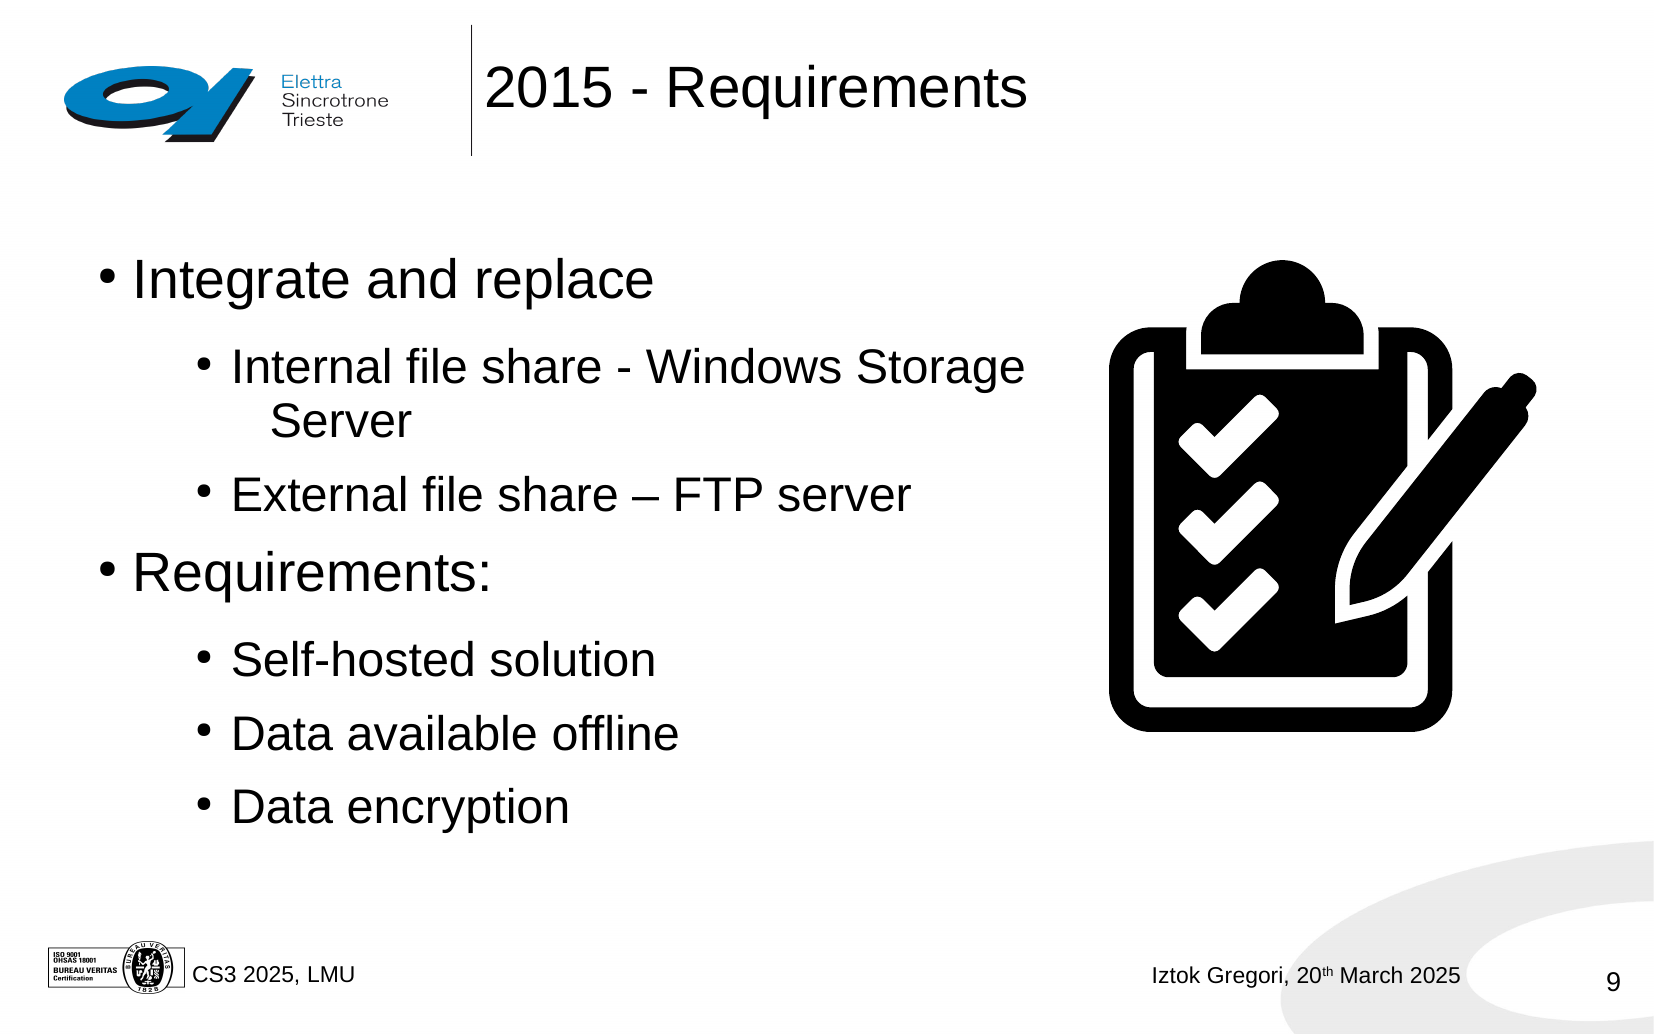

# 2015 - Requirements
Integrate and replace
Internal file share - Windows Storage Server
External file share – FTP server
Requirements:
Self-hosted solution
Data available offline
Data encryption